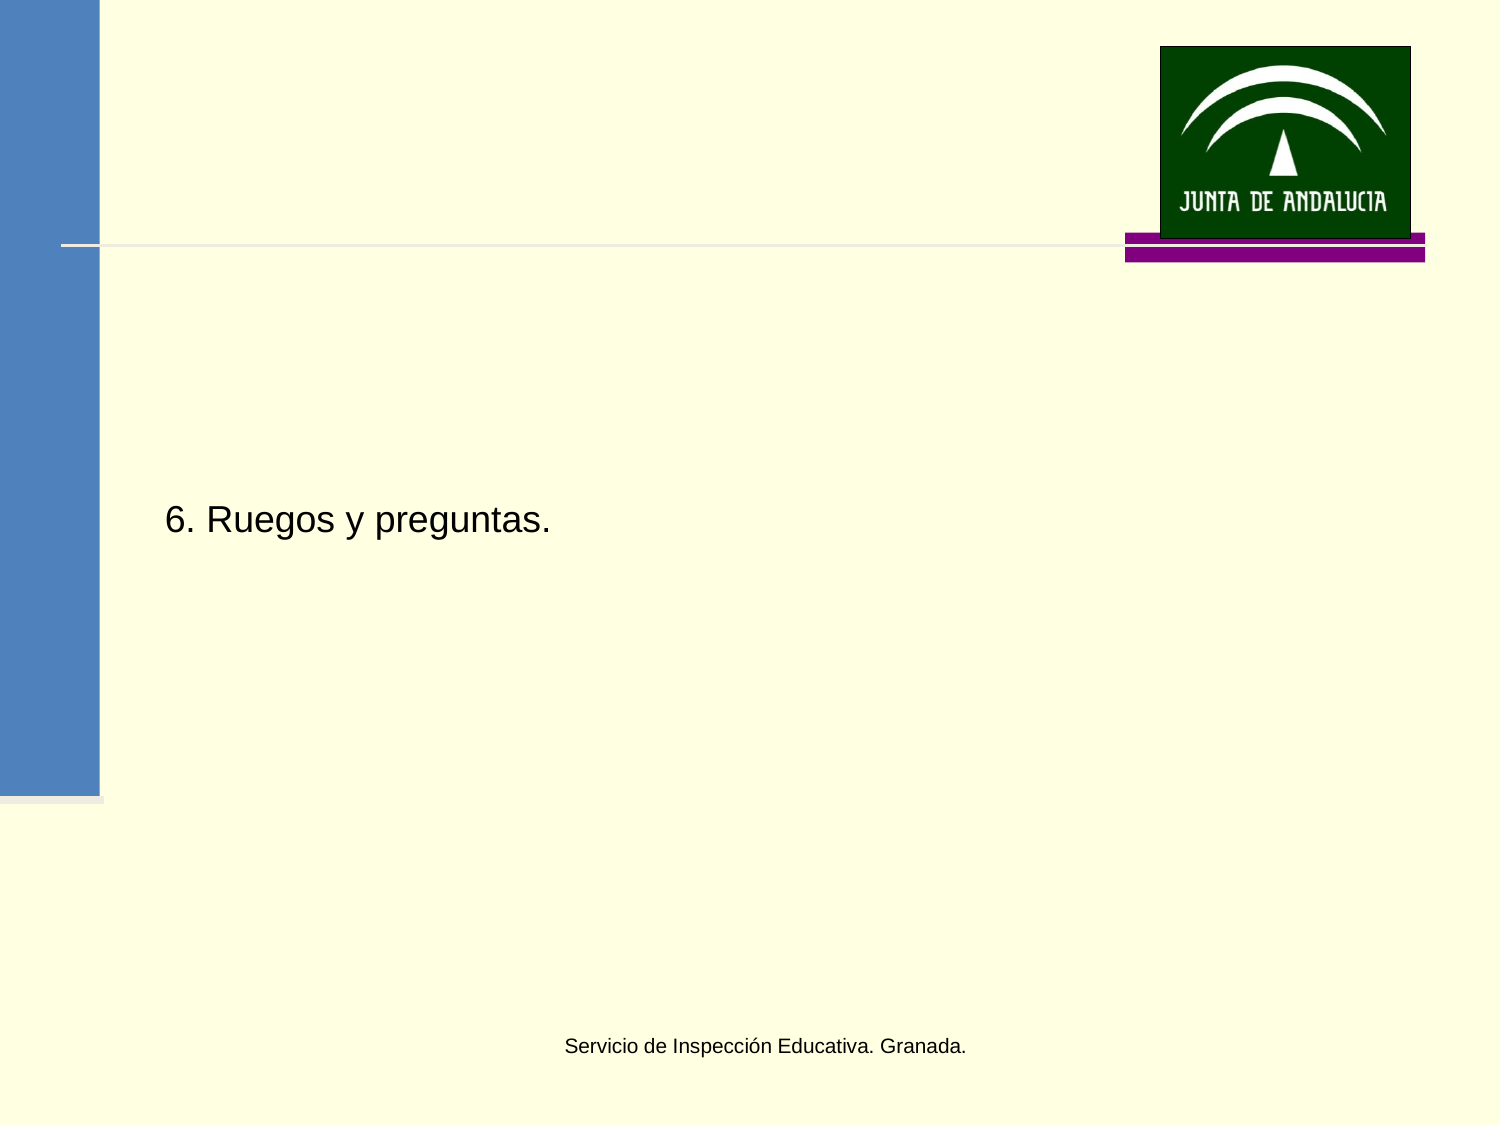

6. Ruegos y preguntas.
Servicio de Inspección Educativa. Granada.